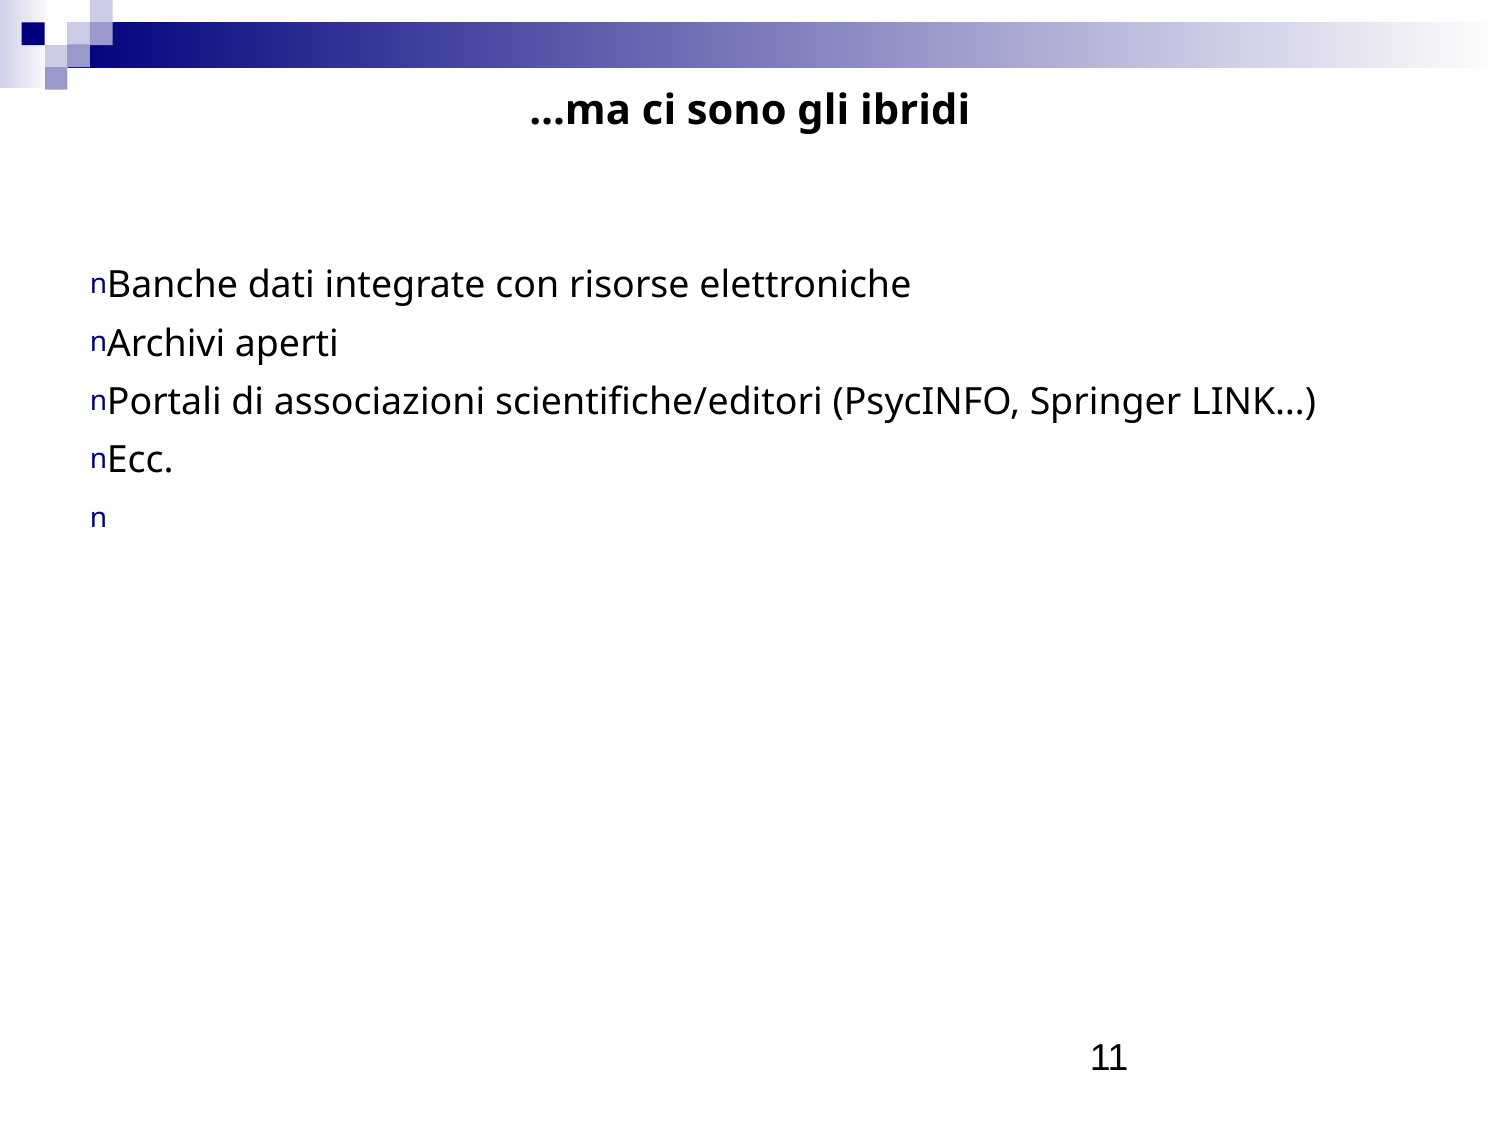

# …ma ci sono gli ibridi
Banche dati integrate con risorse elettroniche
Archivi aperti
Portali di associazioni scientifiche/editori (PsycINFO, Springer LINK…)
Ecc.